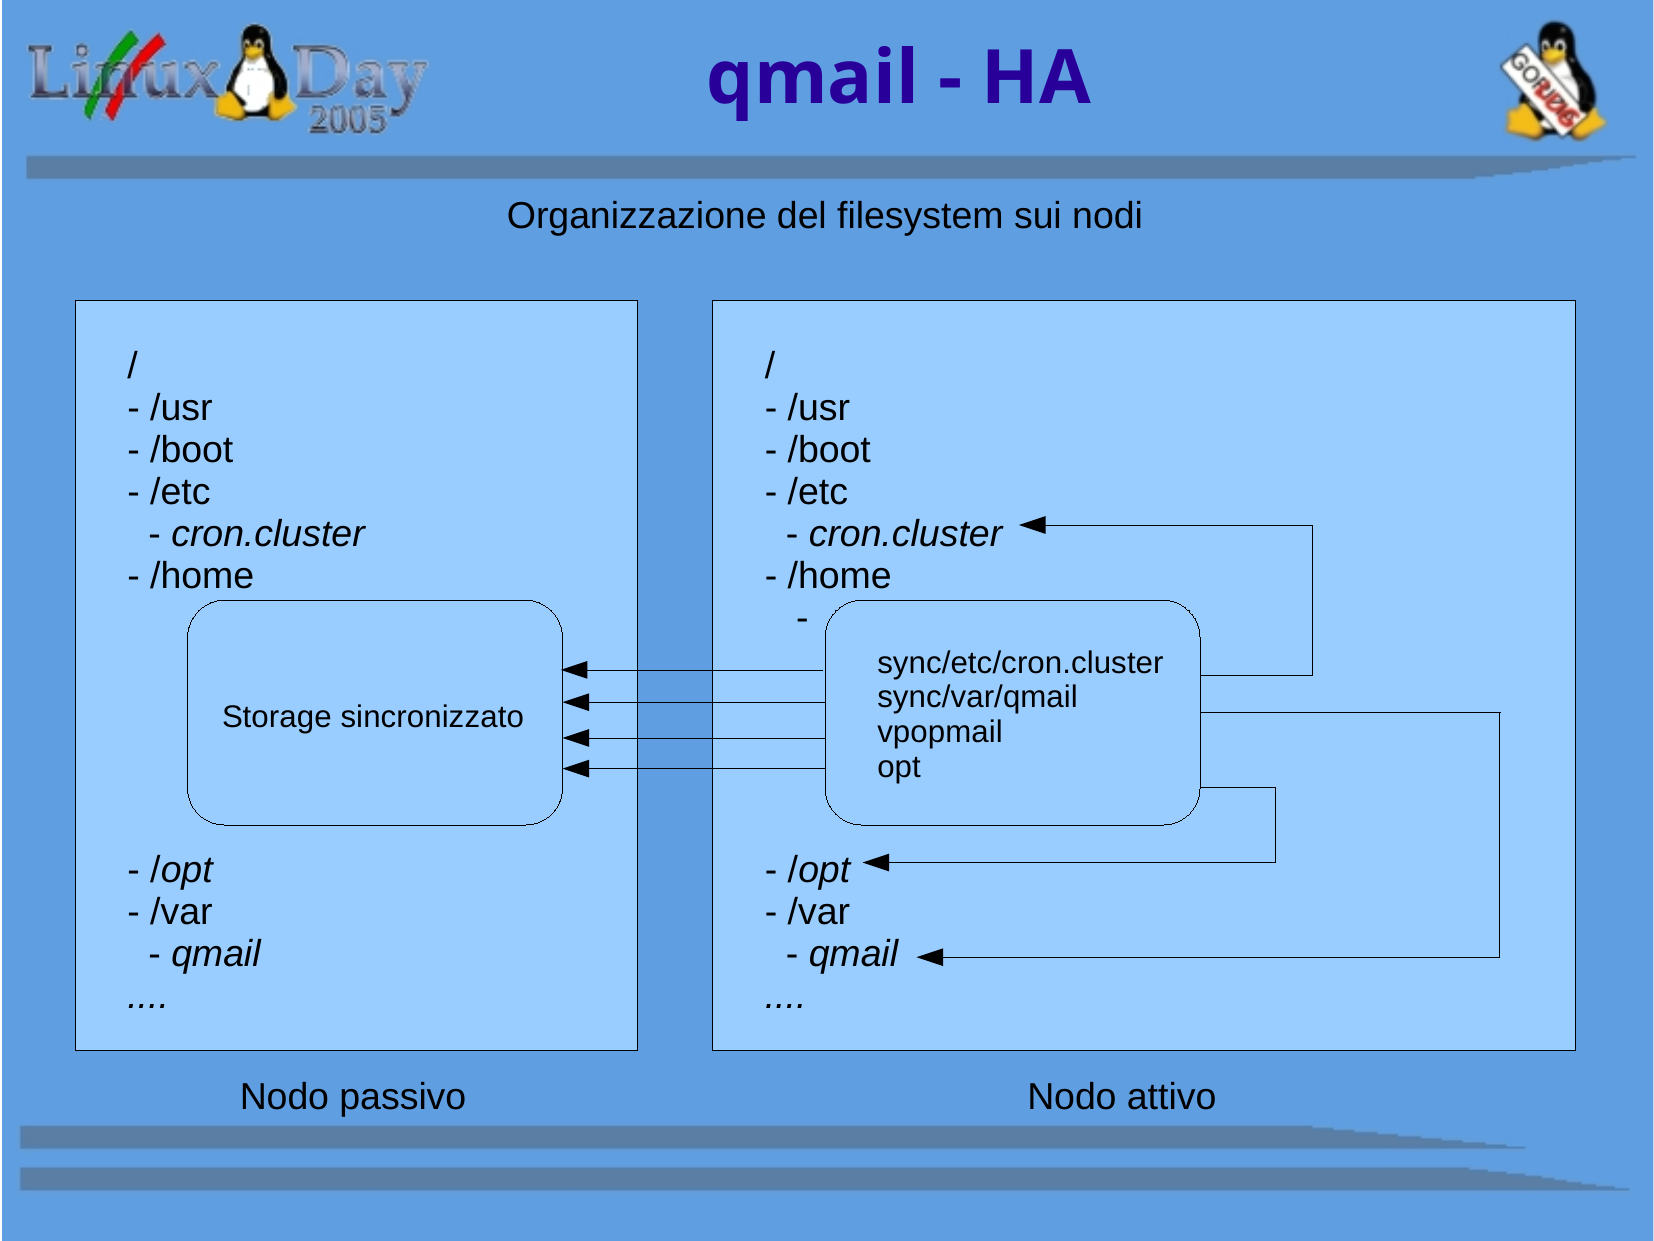

qmail - HA
Organizzazione del filesystem sui nodi
/
- /usr
- /boot
- /etc
 - cron.cluster
- /home
- /opt
- /var
 - qmail
....
/
- /usr
- /boot
- /etc
 - cron.cluster
- /home
 -
- /opt
- /var
 - qmail
....
sync/etc/cron.cluster
sync/var/qmail
vpopmail
opt
Storage sincronizzato
Nodo passivo
Nodo attivo